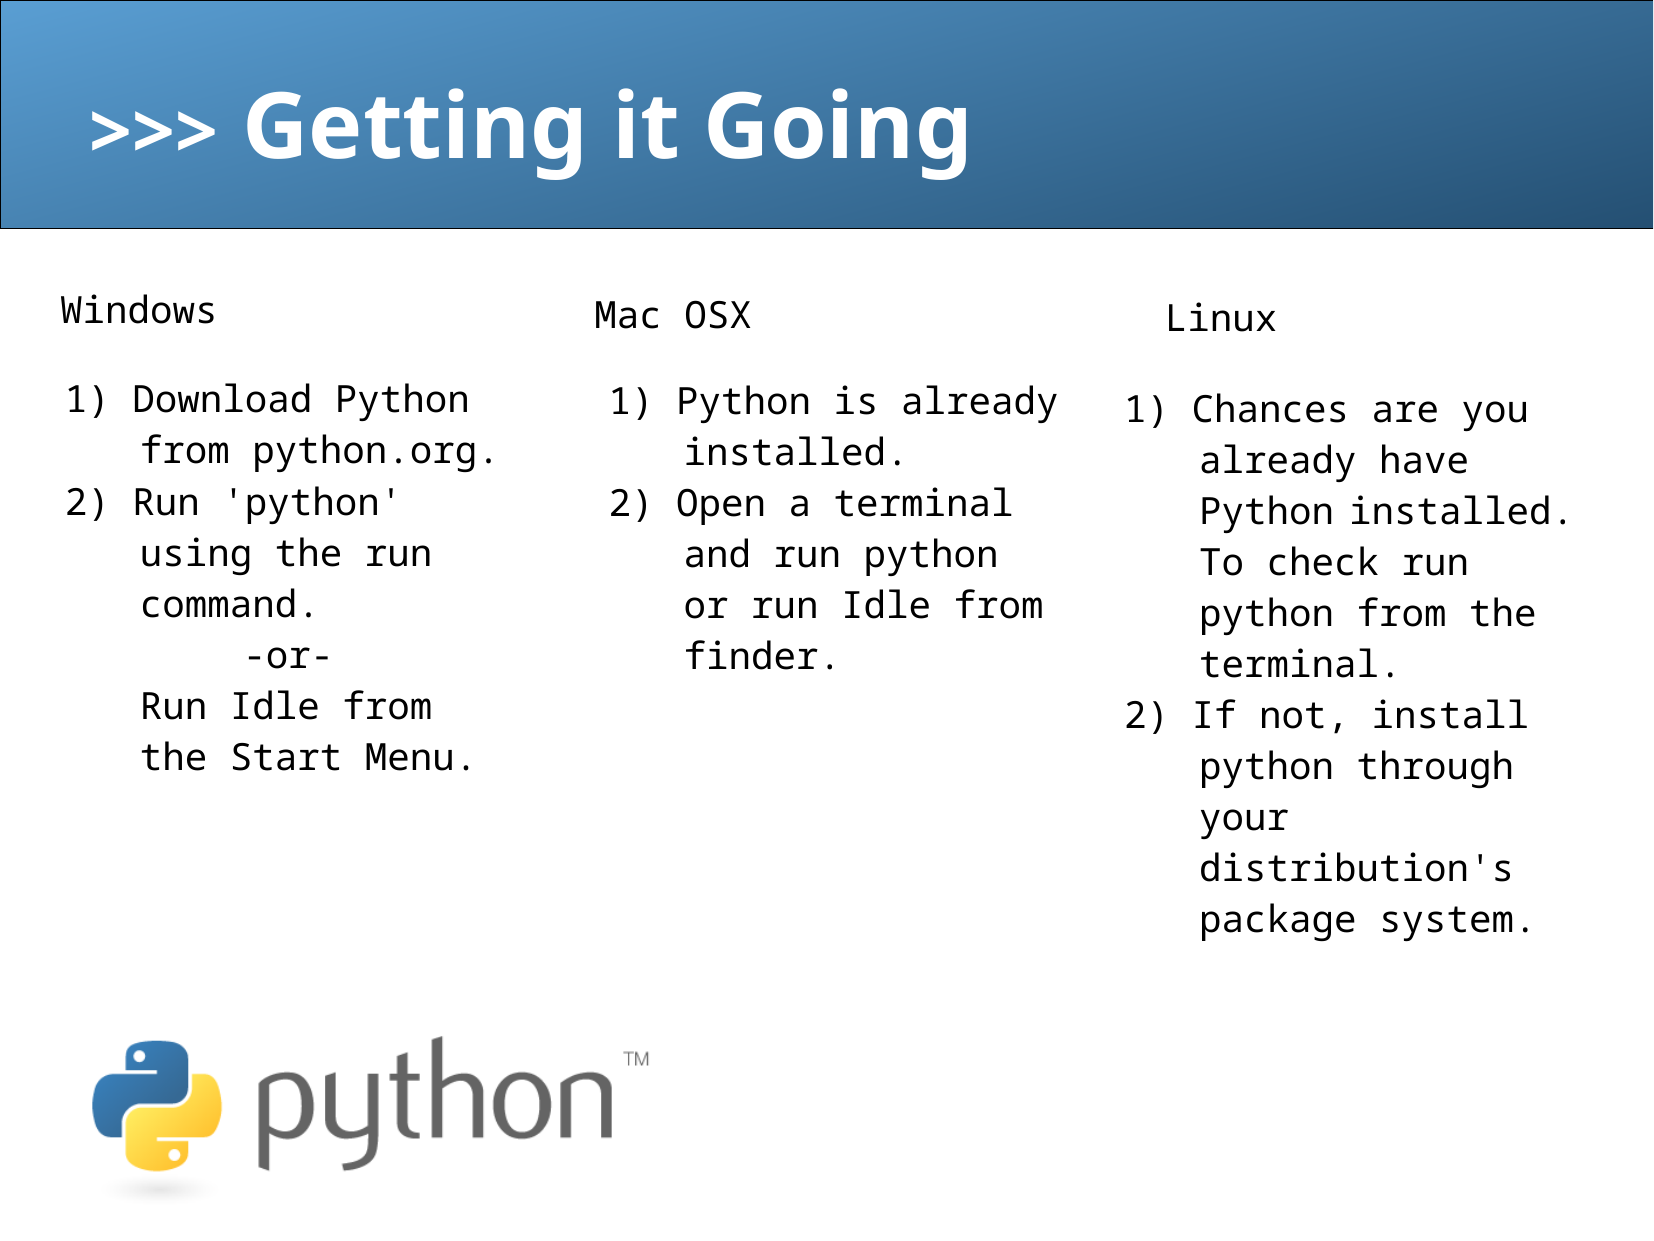

>>> Getting it Going
Windows
Mac OSX
Linux
1) Download Python 	from python.org.
2) Run 'python' 		using the run 	command.
-or-
	Run Idle from 	the Start Menu.
1) Python is already 	installed.
2) Open a terminal 		and run python 		or run Idle from 	finder.
1) Chances are you 		already have 			Python	installed. 	To check run 			python from the 		terminal.
2) If not, install 		python through 		your 					distribution's 		package system.